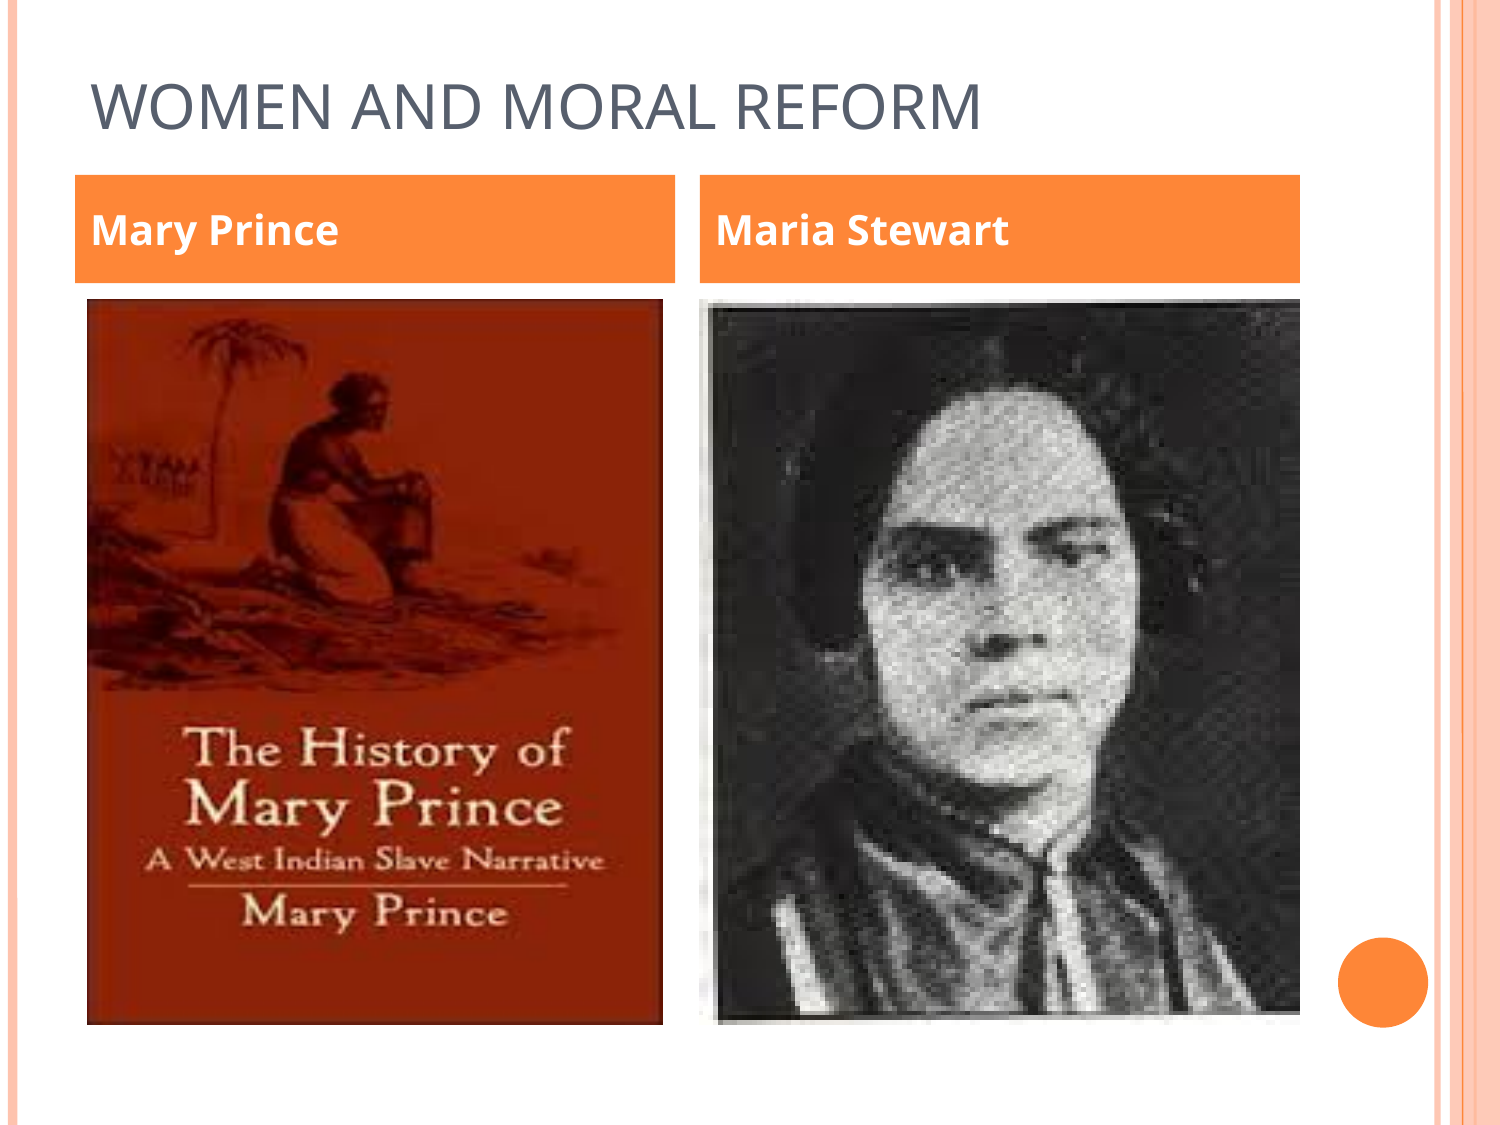

# Women and Moral Reform
Mary Prince
Maria Stewart